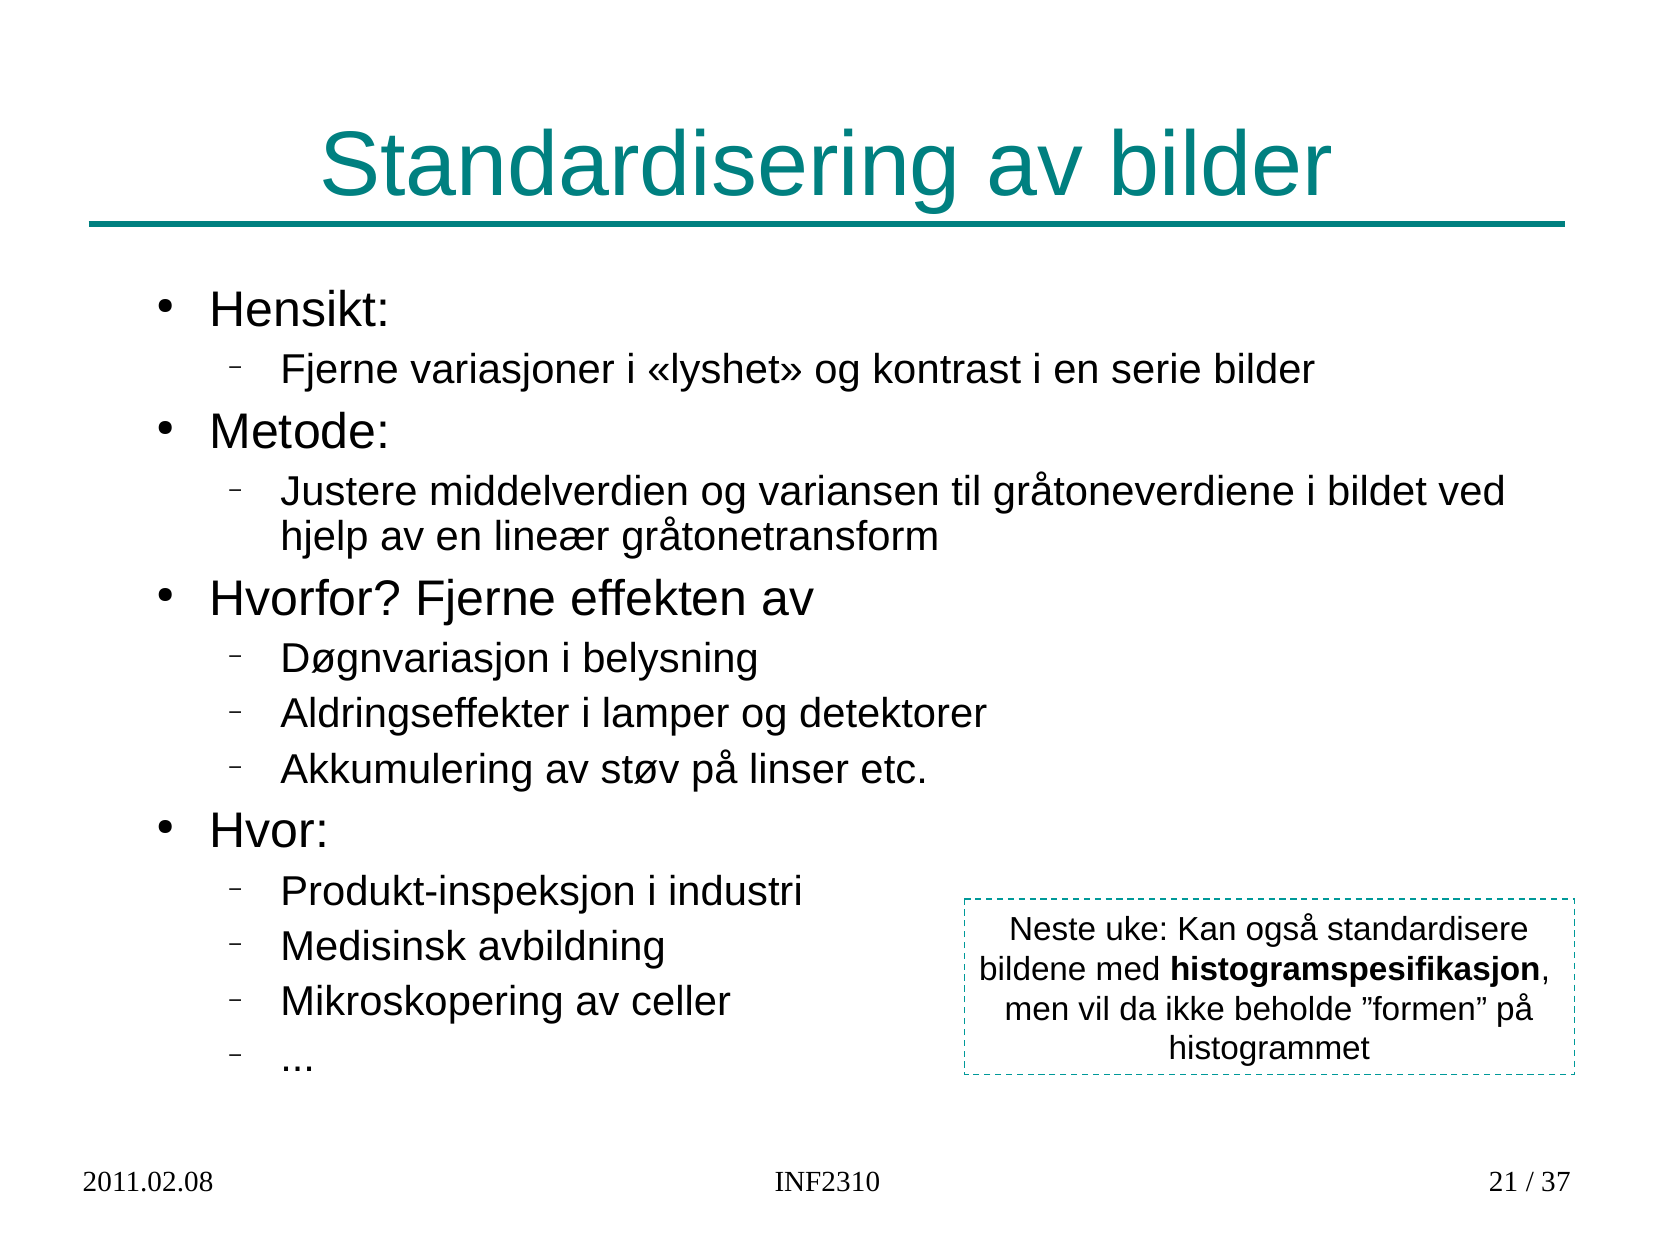

# Standardisering av bilder
Hensikt:
Fjerne variasjoner i «lyshet» og kontrast i en serie bilder
Metode:
Justere middelverdien og variansen til gråtoneverdiene i bildet ved hjelp av en lineær gråtonetransform
Hvorfor? Fjerne effekten av
Døgnvariasjon i belysning
Aldringseffekter i lamper og detektorer
Akkumulering av støv på linser etc.
Hvor:
Produkt-inspeksjon i industri
Medisinsk avbildning
Mikroskopering av celler
...
Neste uke: Kan også standardisere
bildene med histogramspesifikasjon,
men vil da ikke beholde ”formen” på
histogrammet
2011.02.08
INF2310
21